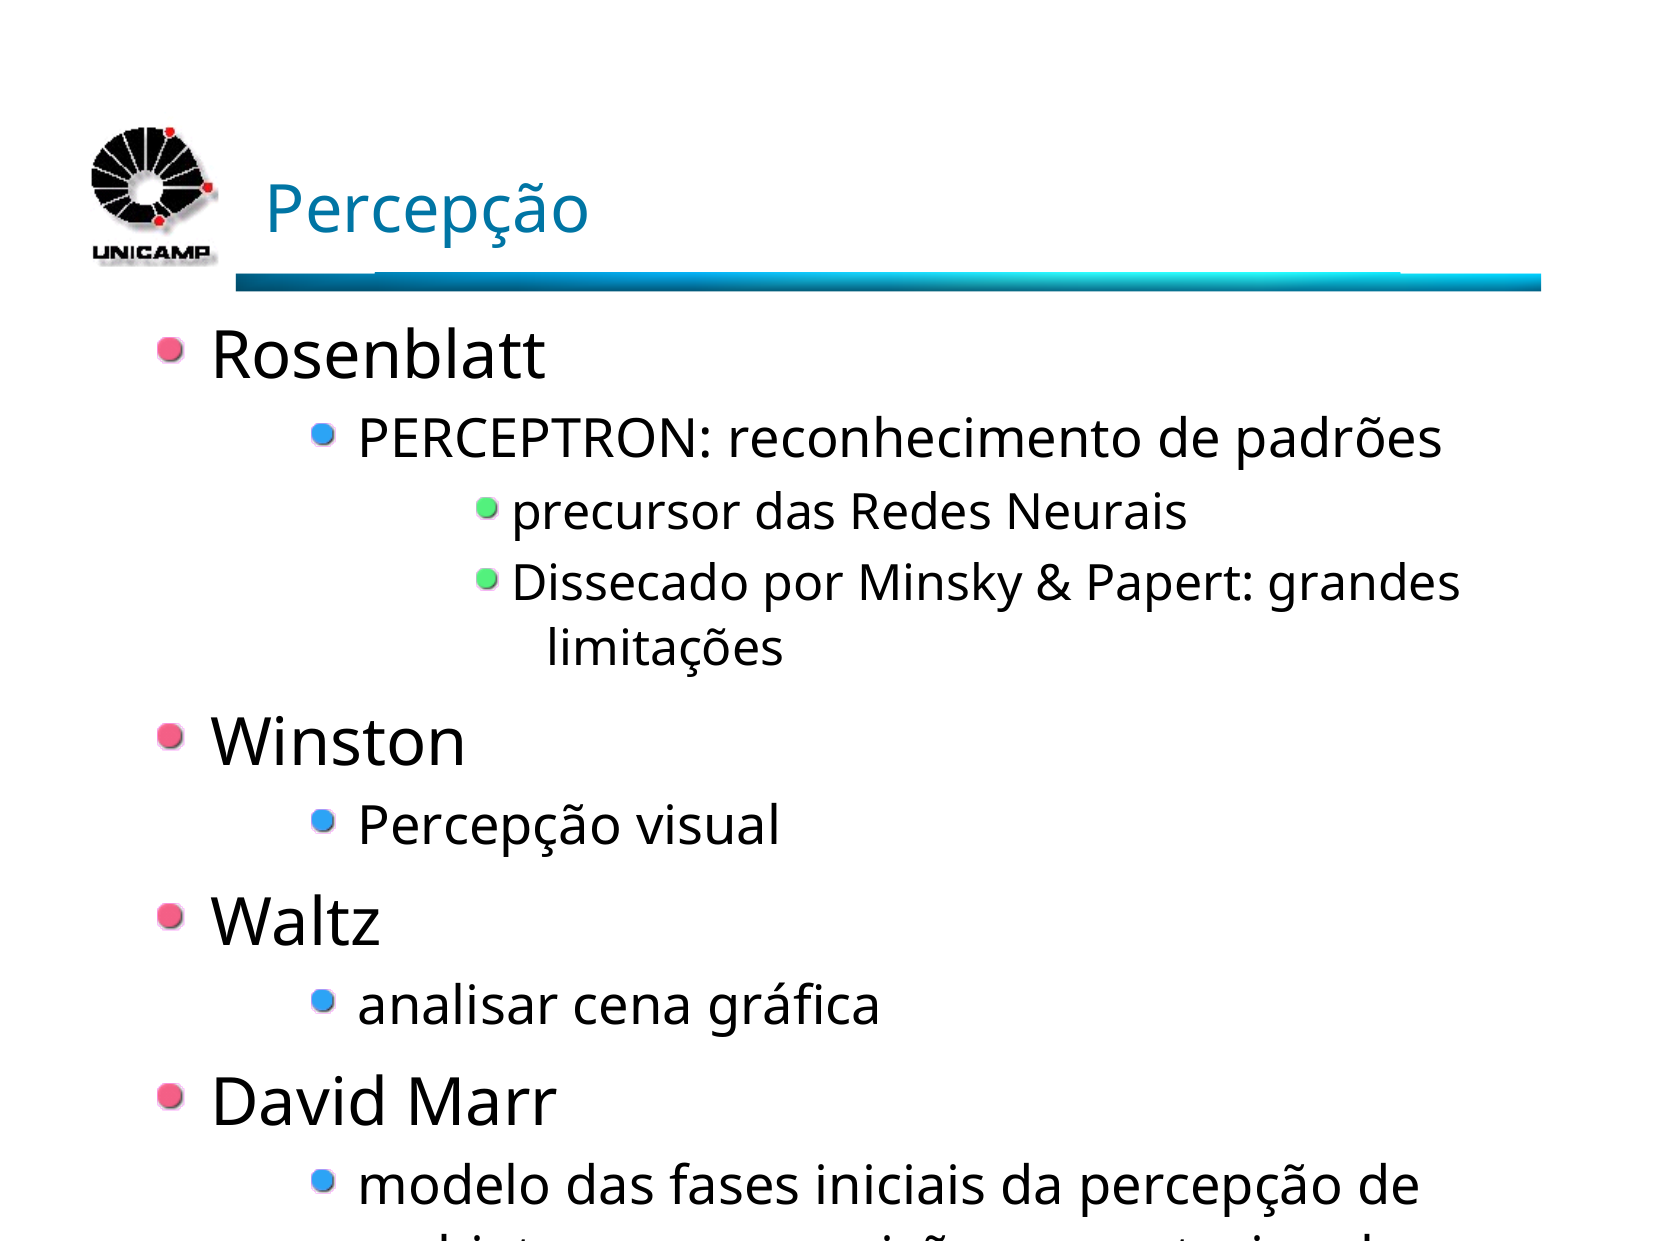

# Percepção
Rosenblatt
PERCEPTRON: reconhecimento de padrões
precursor das Redes Neurais
Dissecado por Minsky & Papert: grandes limitações
Winston
Percepção visual
Waltz
analisar cena gráfica
David Marr
modelo das fases iniciais da percepção de objetos e cenas – visão computacional